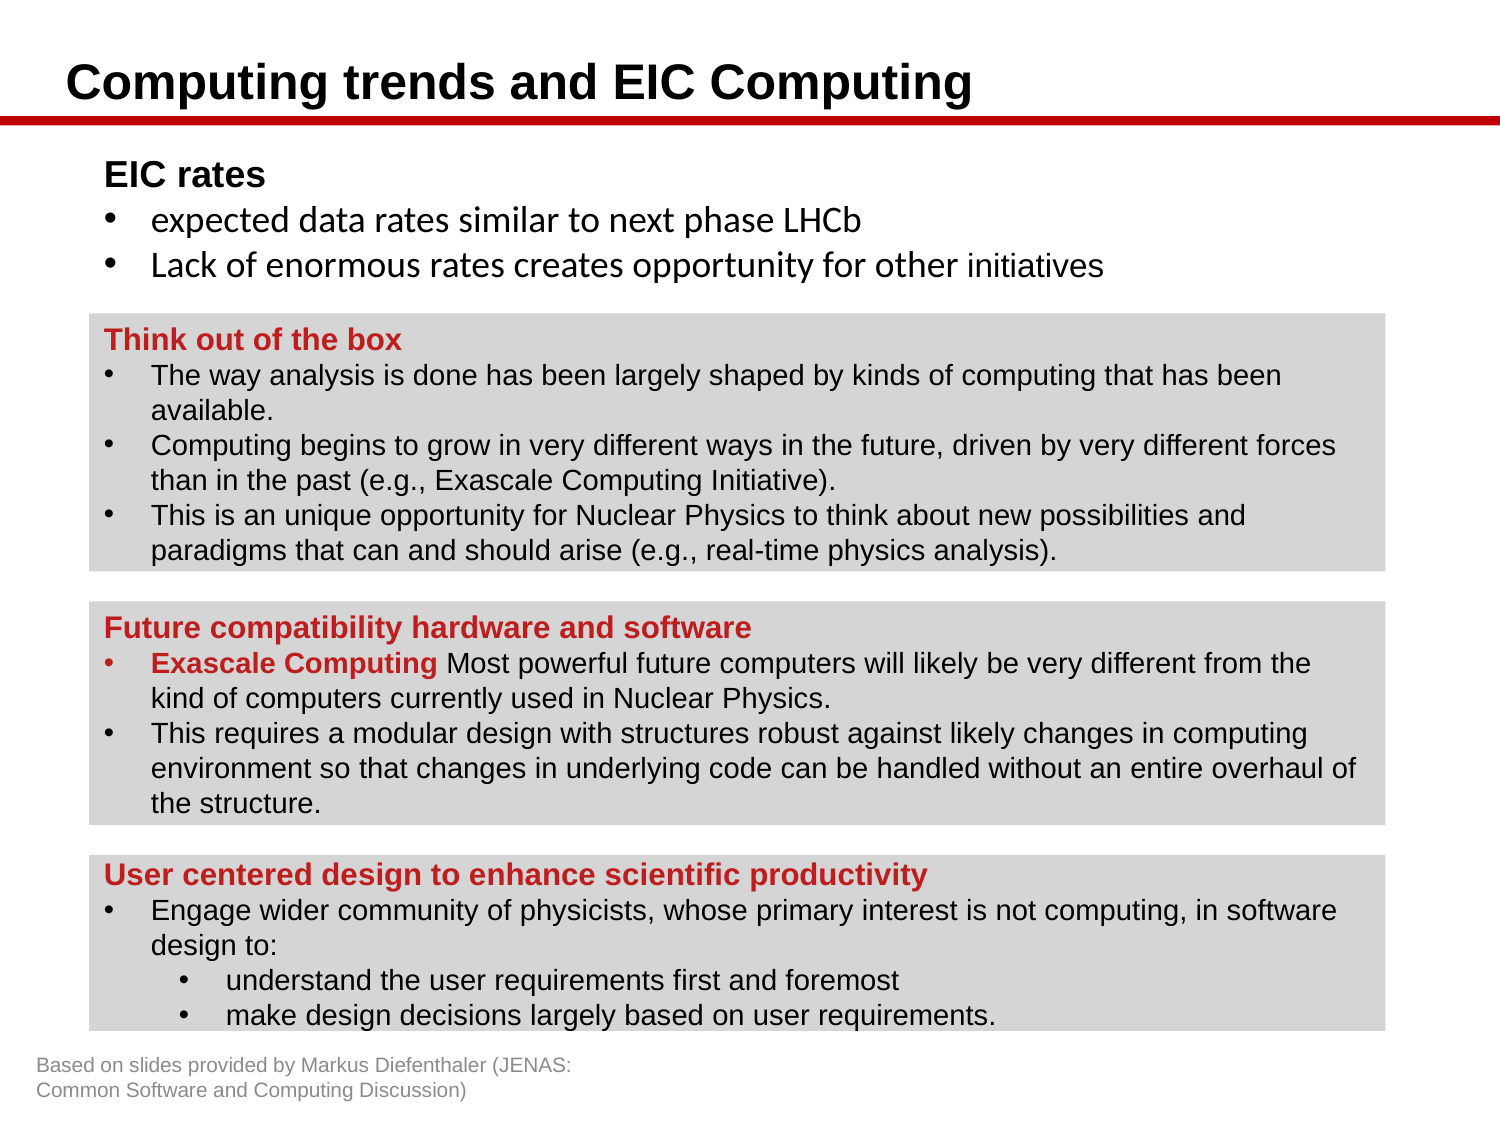

# Computing trends and EIC Computing
EIC rates
expected data rates similar to next phase LHCb
Lack of enormous rates creates opportunity for other initiatives
Think out of the box
The way analysis is done has been largely shaped by kinds of computing that has been available.
Computing begins to grow in very different ways in the future, driven by very different forces than in the past (e.g., Exascale Computing Initiative).
This is an unique opportunity for Nuclear Physics to think about new possibilities and paradigms that can and should arise (e.g., real-time physics analysis).
Future compatibility hardware and software
Exascale Computing Most powerful future computers will likely be very different from the kind of computers currently used in Nuclear Physics.
This requires a modular design with structures robust against likely changes in computing environment so that changes in underlying code can be handled without an entire overhaul of the structure.
User centered design to enhance scientific productivity
Engage wider community of physicists, whose primary interest is not computing, in software design to:
understand the user requirements first and foremost
make design decisions largely based on user requirements.
Based on slides provided by Markus Diefenthaler (JENAS: Common Software and Computing Discussion)